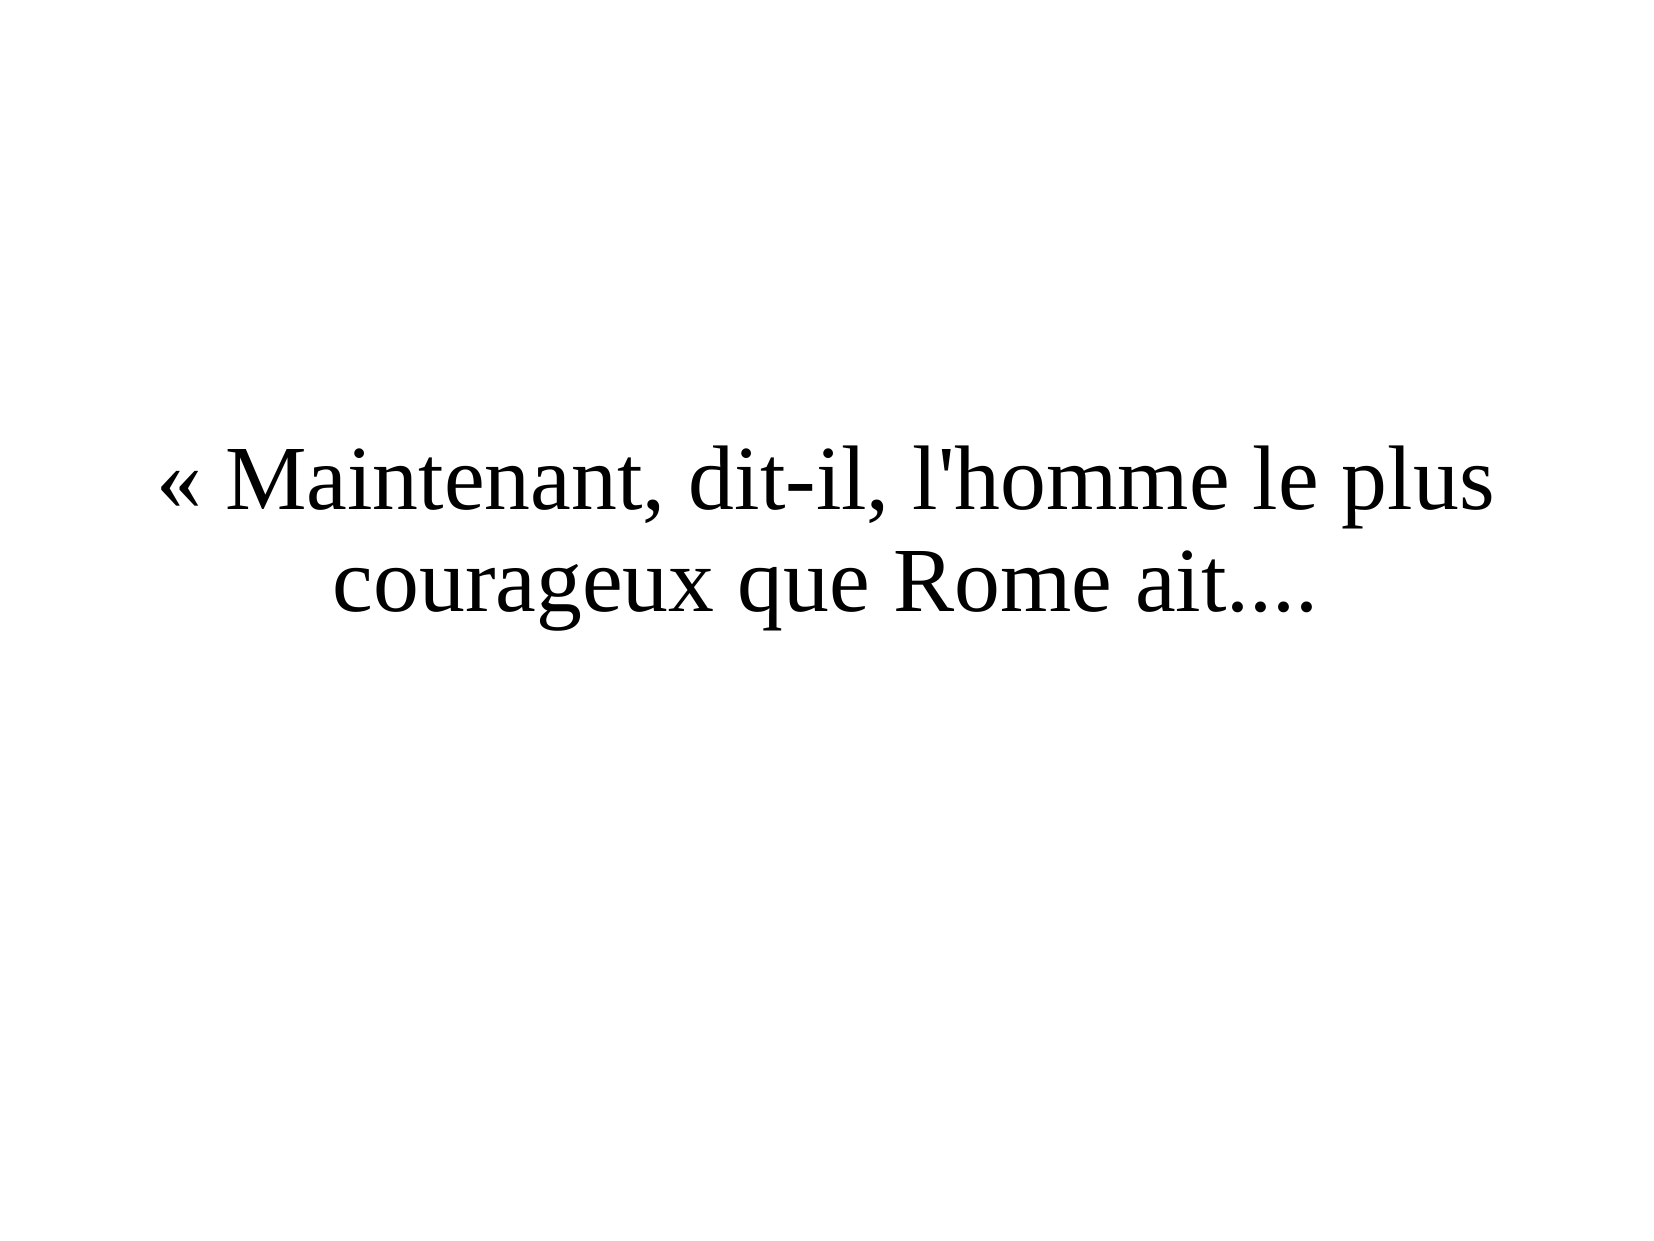

# « Maintenant, dit-il, l'homme le plus courageux que Rome ait....